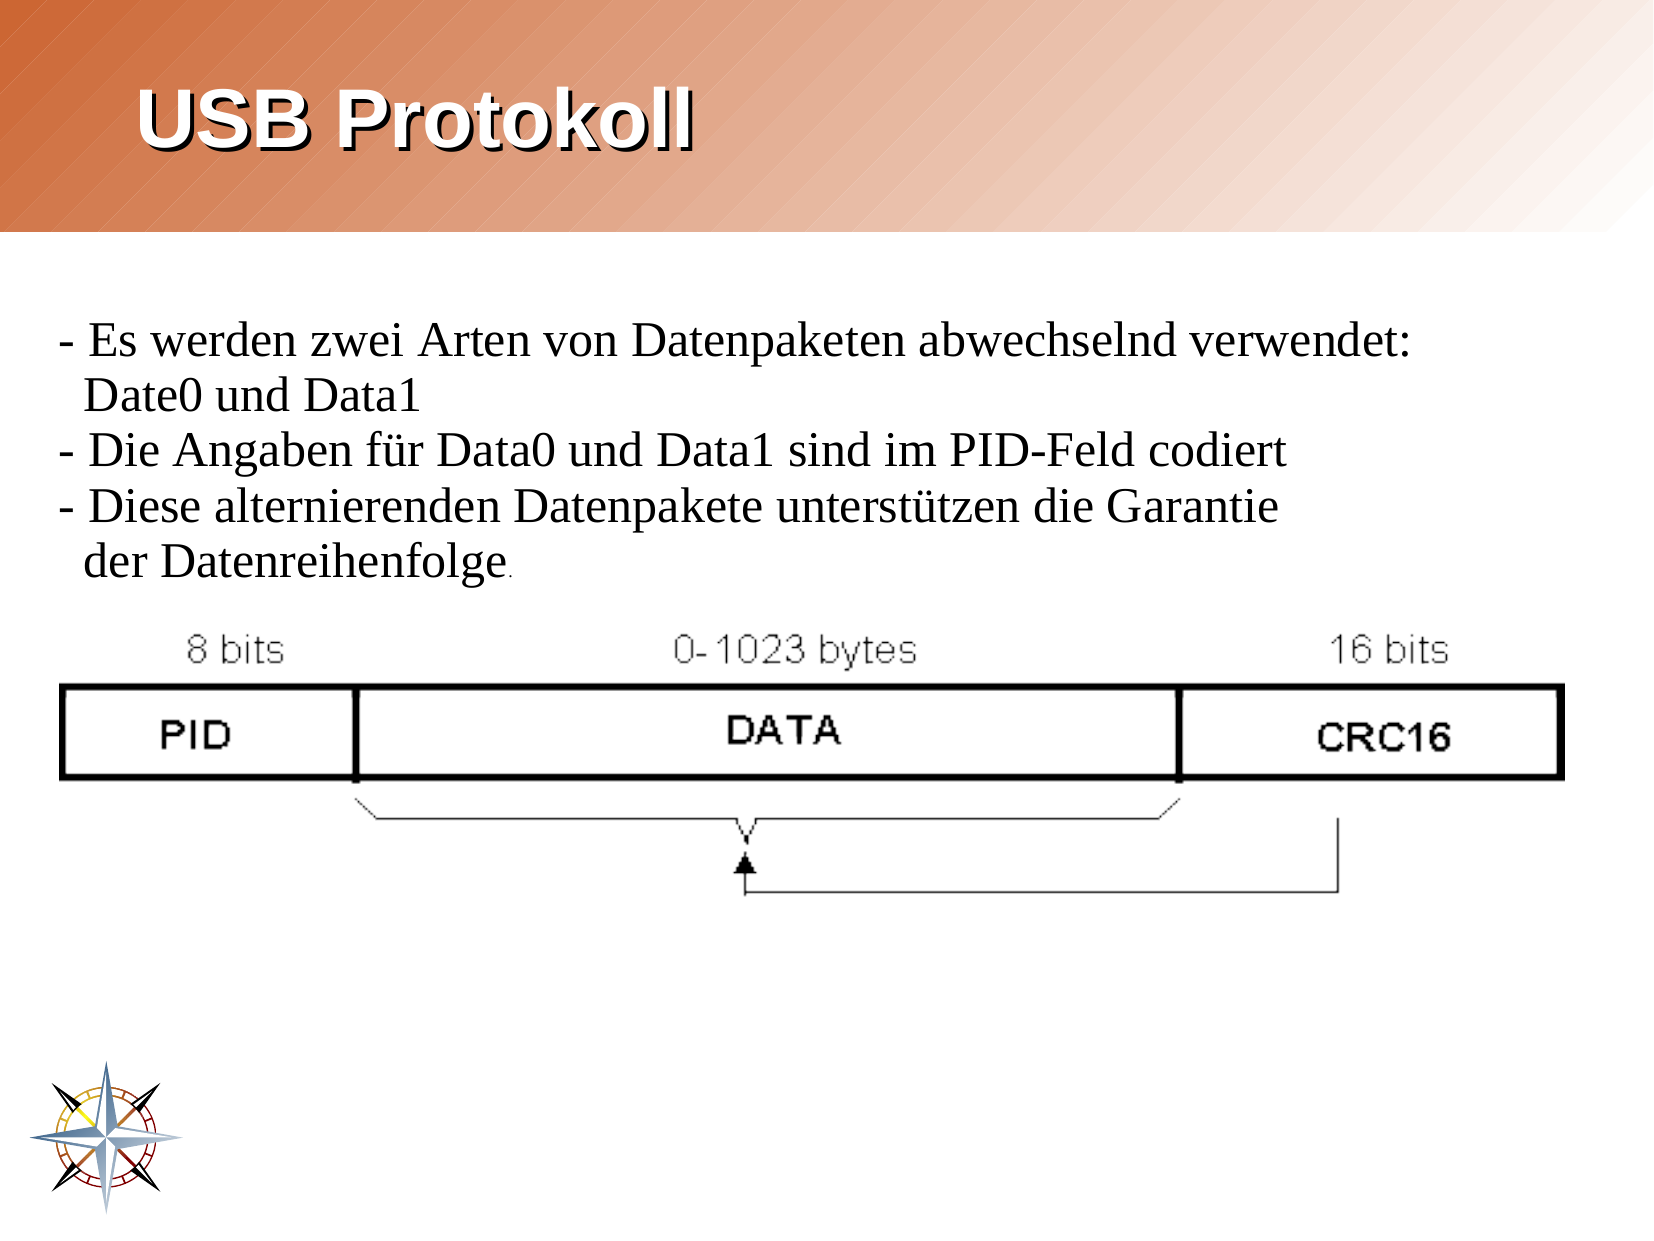

# USB Protokoll
- Es werden zwei Arten von Datenpaketen abwechselnd verwendet:
 Date0 und Data1
- Die Angaben für Data0 und Data1 sind im PID-Feld codiert
- Diese alternierenden Datenpakete unterstützen die Garantie
 der Datenreihenfolge.